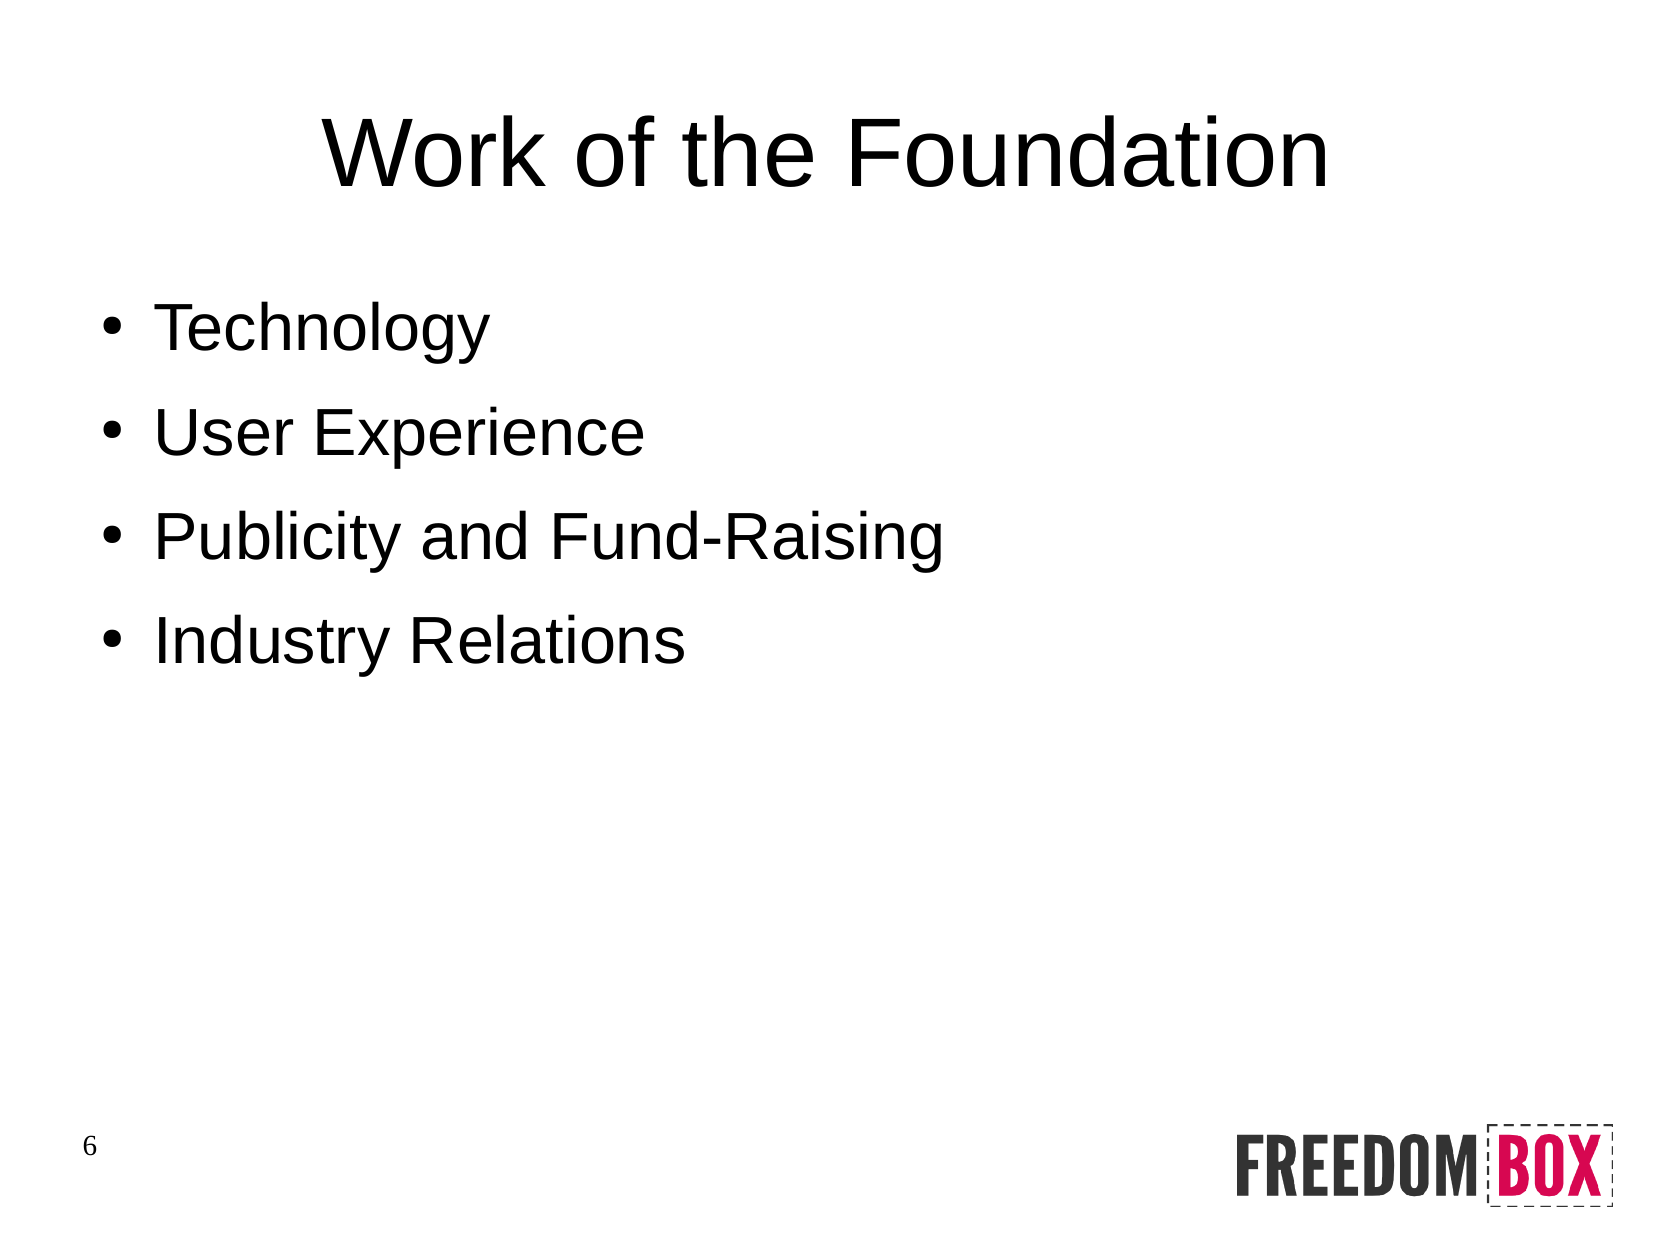

# Work of the Foundation
Technology
User Experience
Publicity and Fund-Raising
Industry Relations